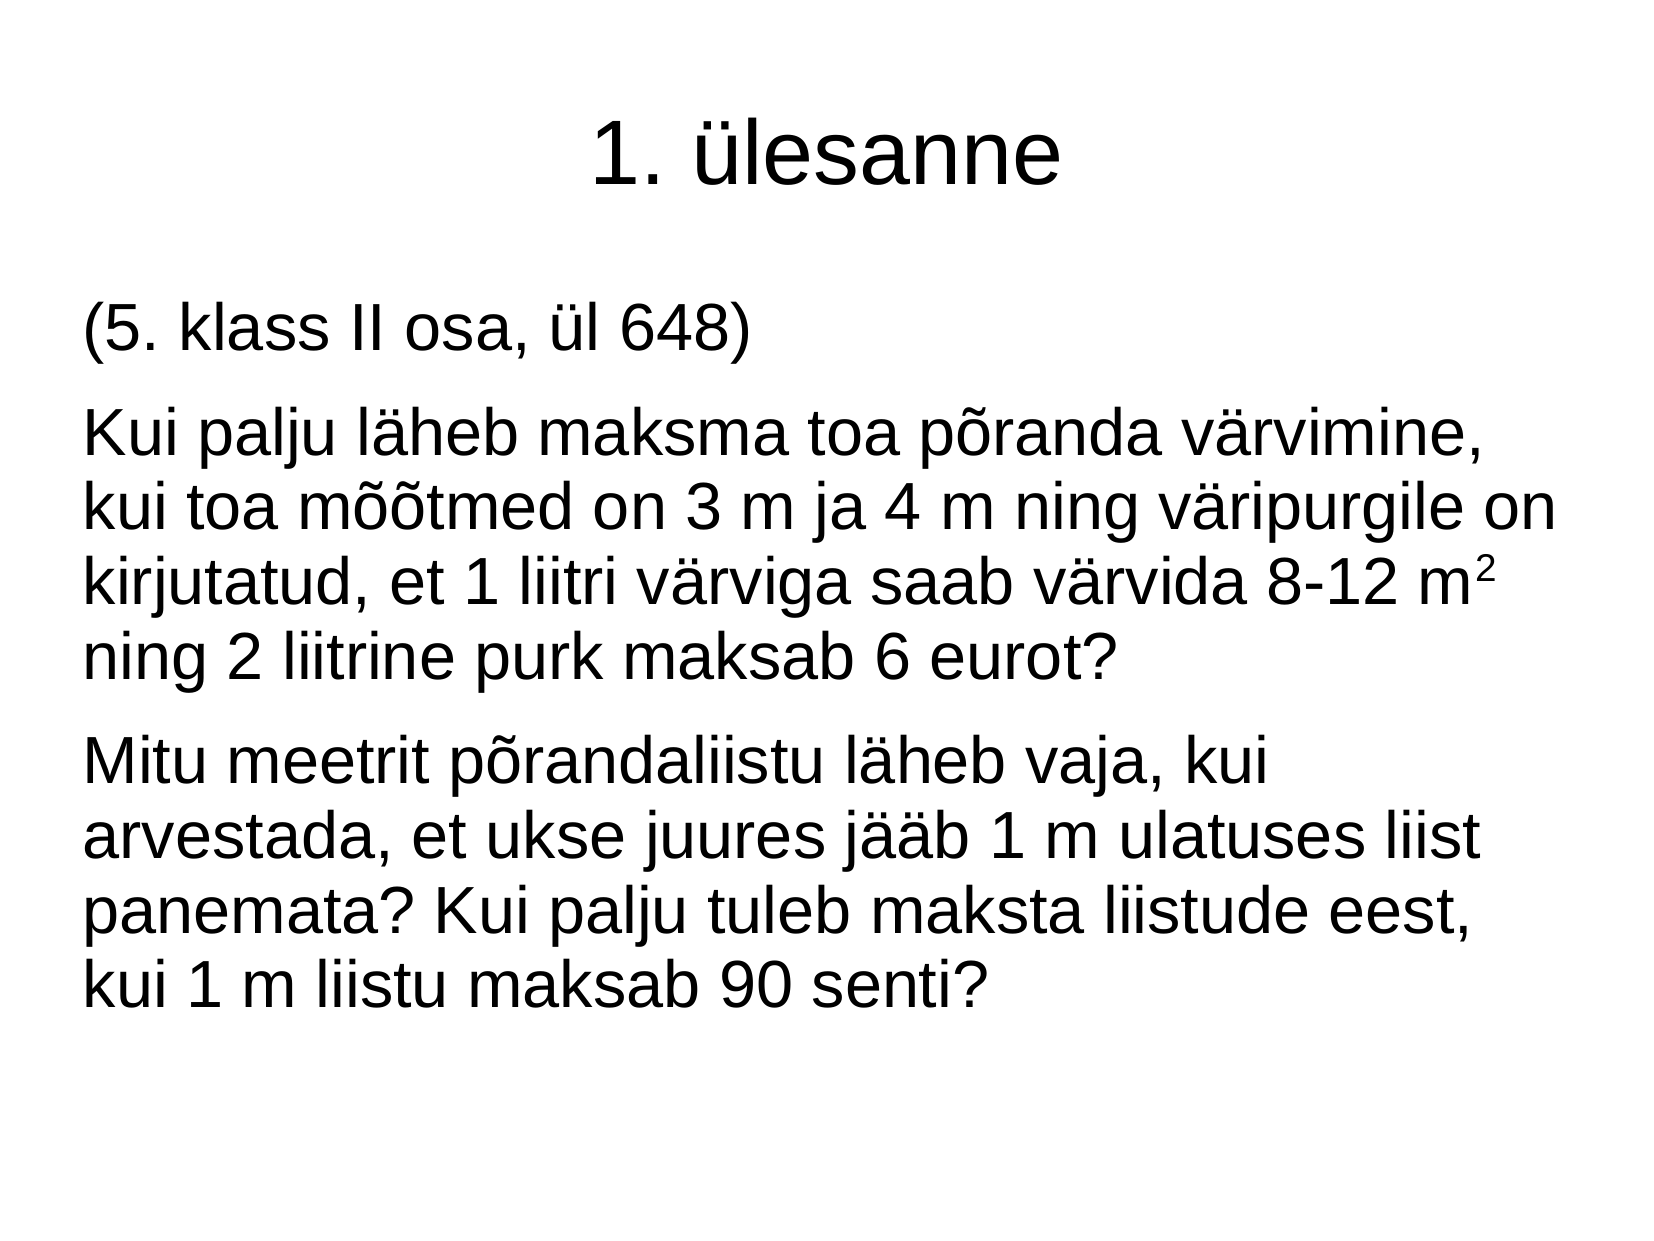

# 1. ülesanne
(5. klass II osa, ül 648)
Kui palju läheb maksma toa põranda värvimine, kui toa mõõtmed on 3 m ja 4 m ning väripurgile on kirjutatud, et 1 liitri värviga saab värvida 8-12 m2 ning 2 liitrine purk maksab 6 eurot?
Mitu meetrit põrandaliistu läheb vaja, kui arvestada, et ukse juures jääb 1 m ulatuses liist panemata? Kui palju tuleb maksta liistude eest, kui 1 m liistu maksab 90 senti?